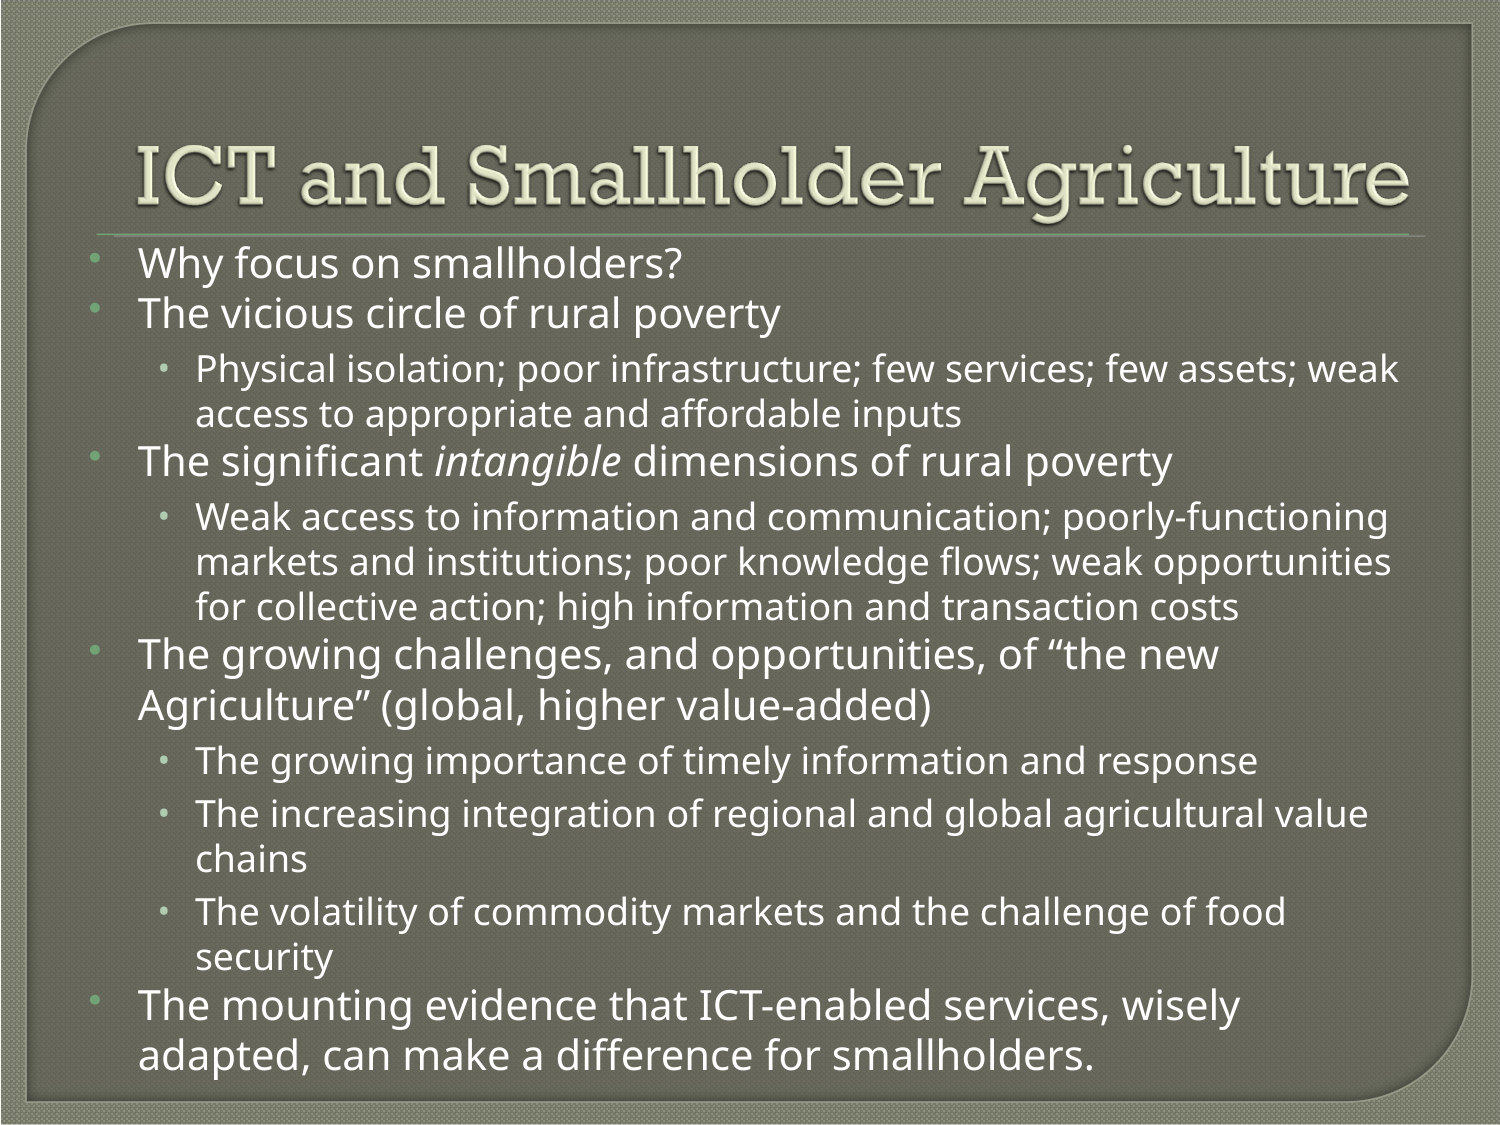

# Why focus on smallholders?
The vicious circle of rural poverty
Physical isolation; poor infrastructure; few services; few assets; weak access to appropriate and affordable inputs
The significant intangible dimensions of rural poverty
Weak access to information and communication; poorly-functioning markets and institutions; poor knowledge flows; weak opportunities for collective action; high information and transaction costs
The growing challenges, and opportunities, of “the new Agriculture” (global, higher value-added)
The growing importance of timely information and response
The increasing integration of regional and global agricultural value chains
The volatility of commodity markets and the challenge of food security
The mounting evidence that ICT-enabled services, wisely adapted, can make a difference for smallholders.